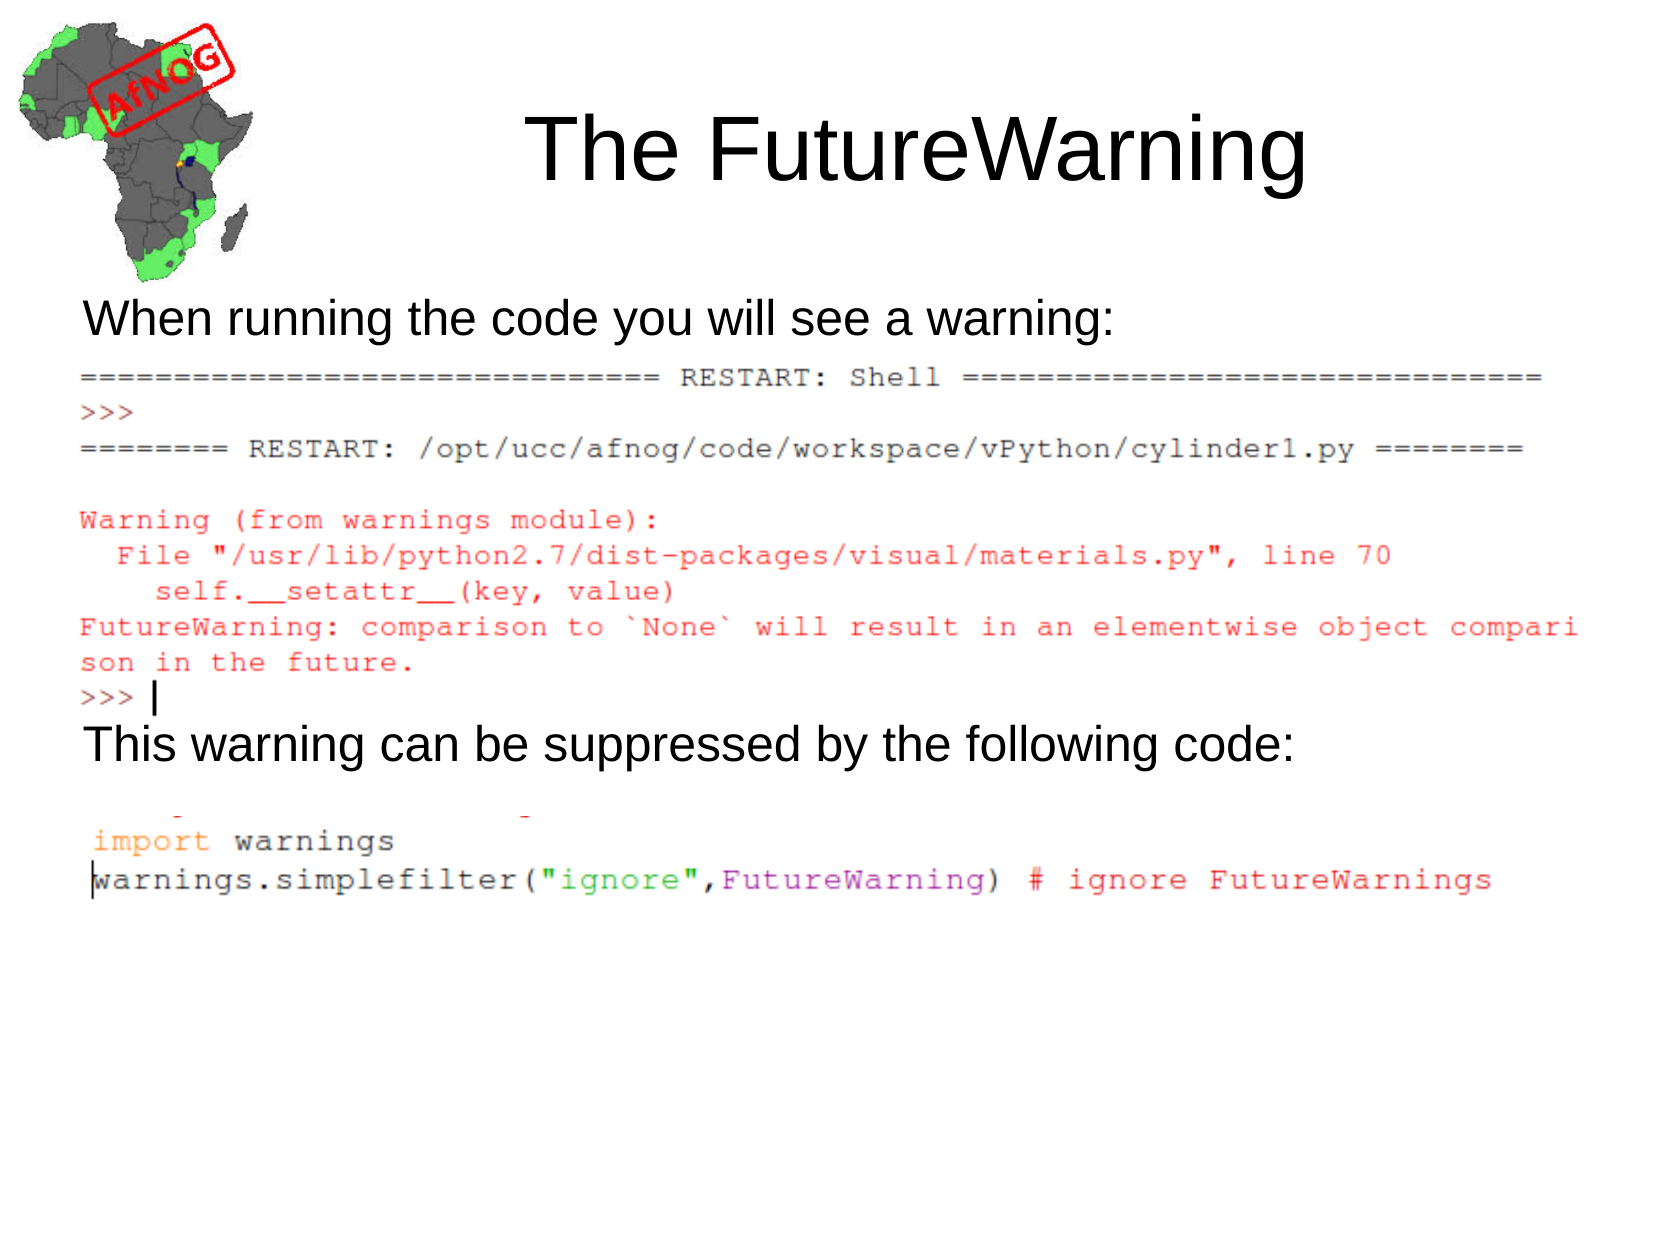

# The FutureWarning
When running the code you will see a warning:
This warning can be suppressed by the following code: